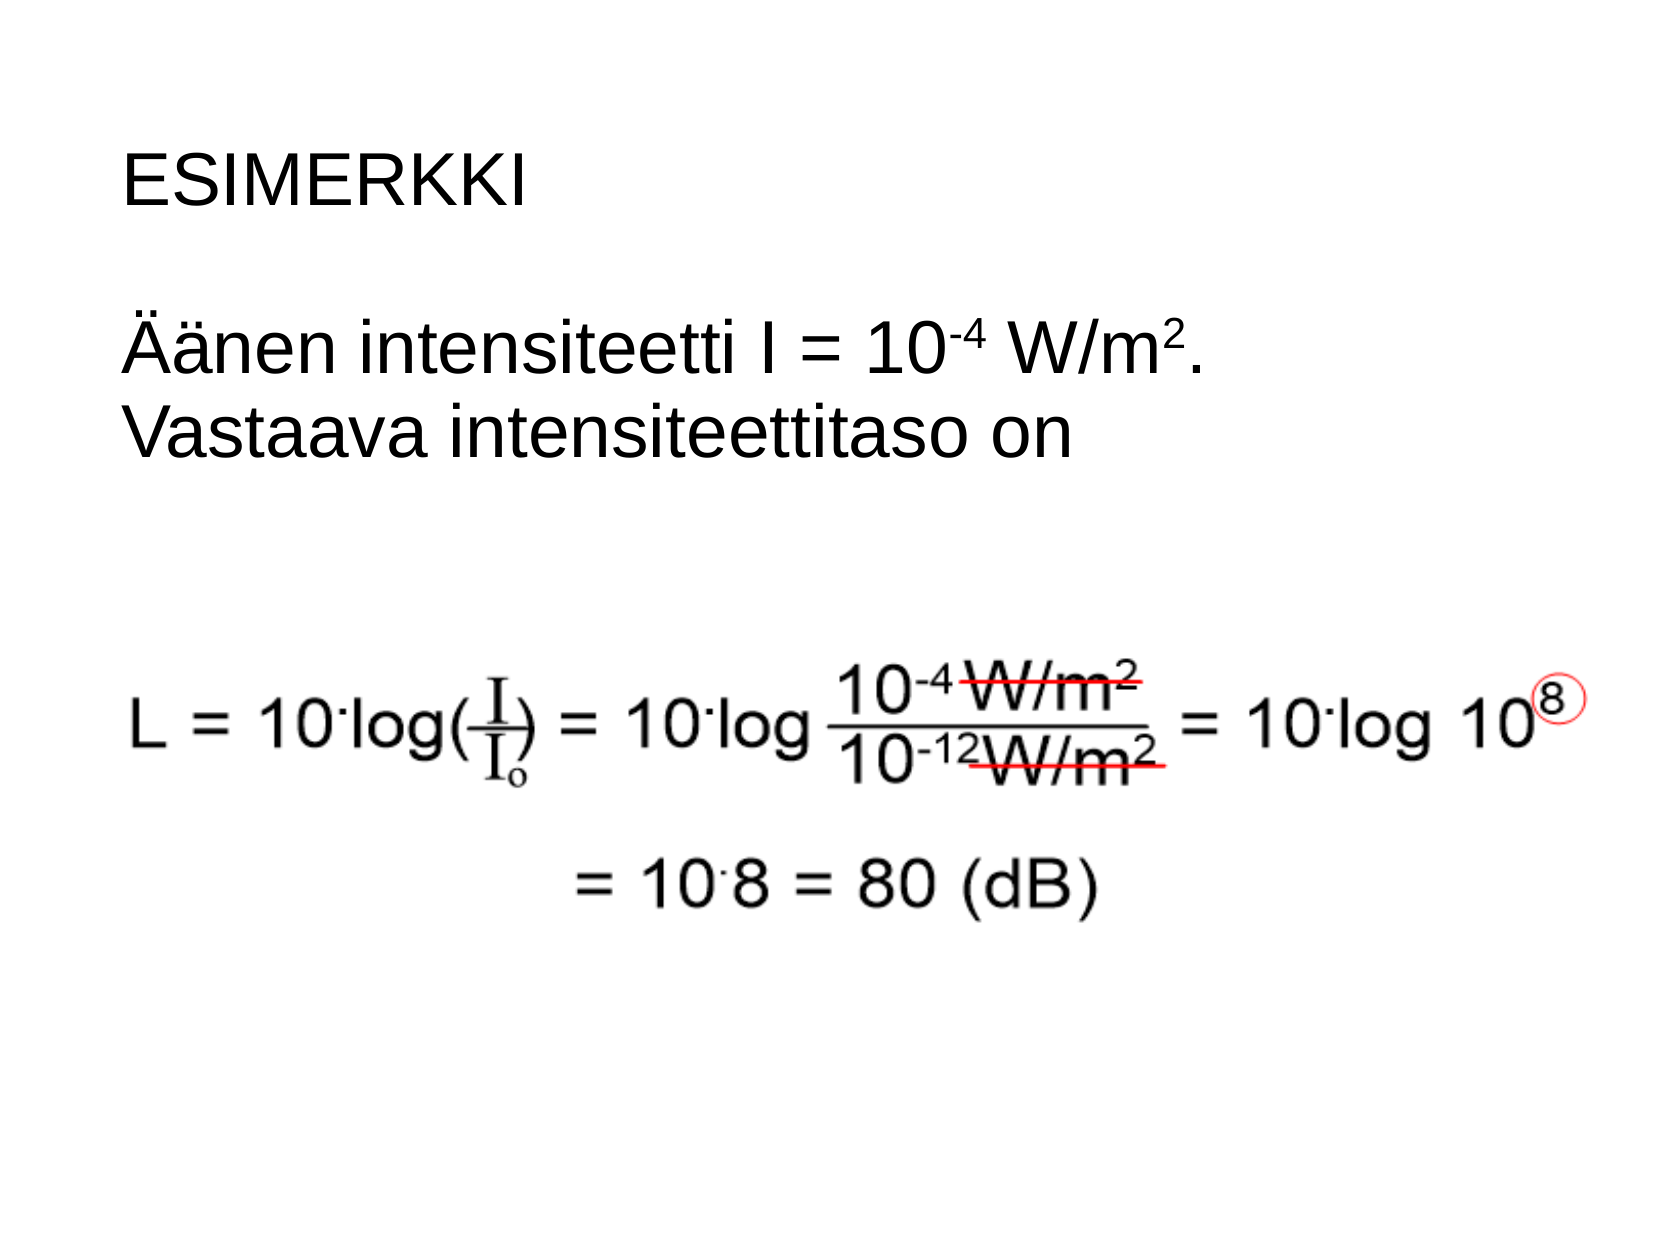

ESIMERKKI
Äänen intensiteetti I = 10-4 W/m2. Vastaava intensiteettitaso on